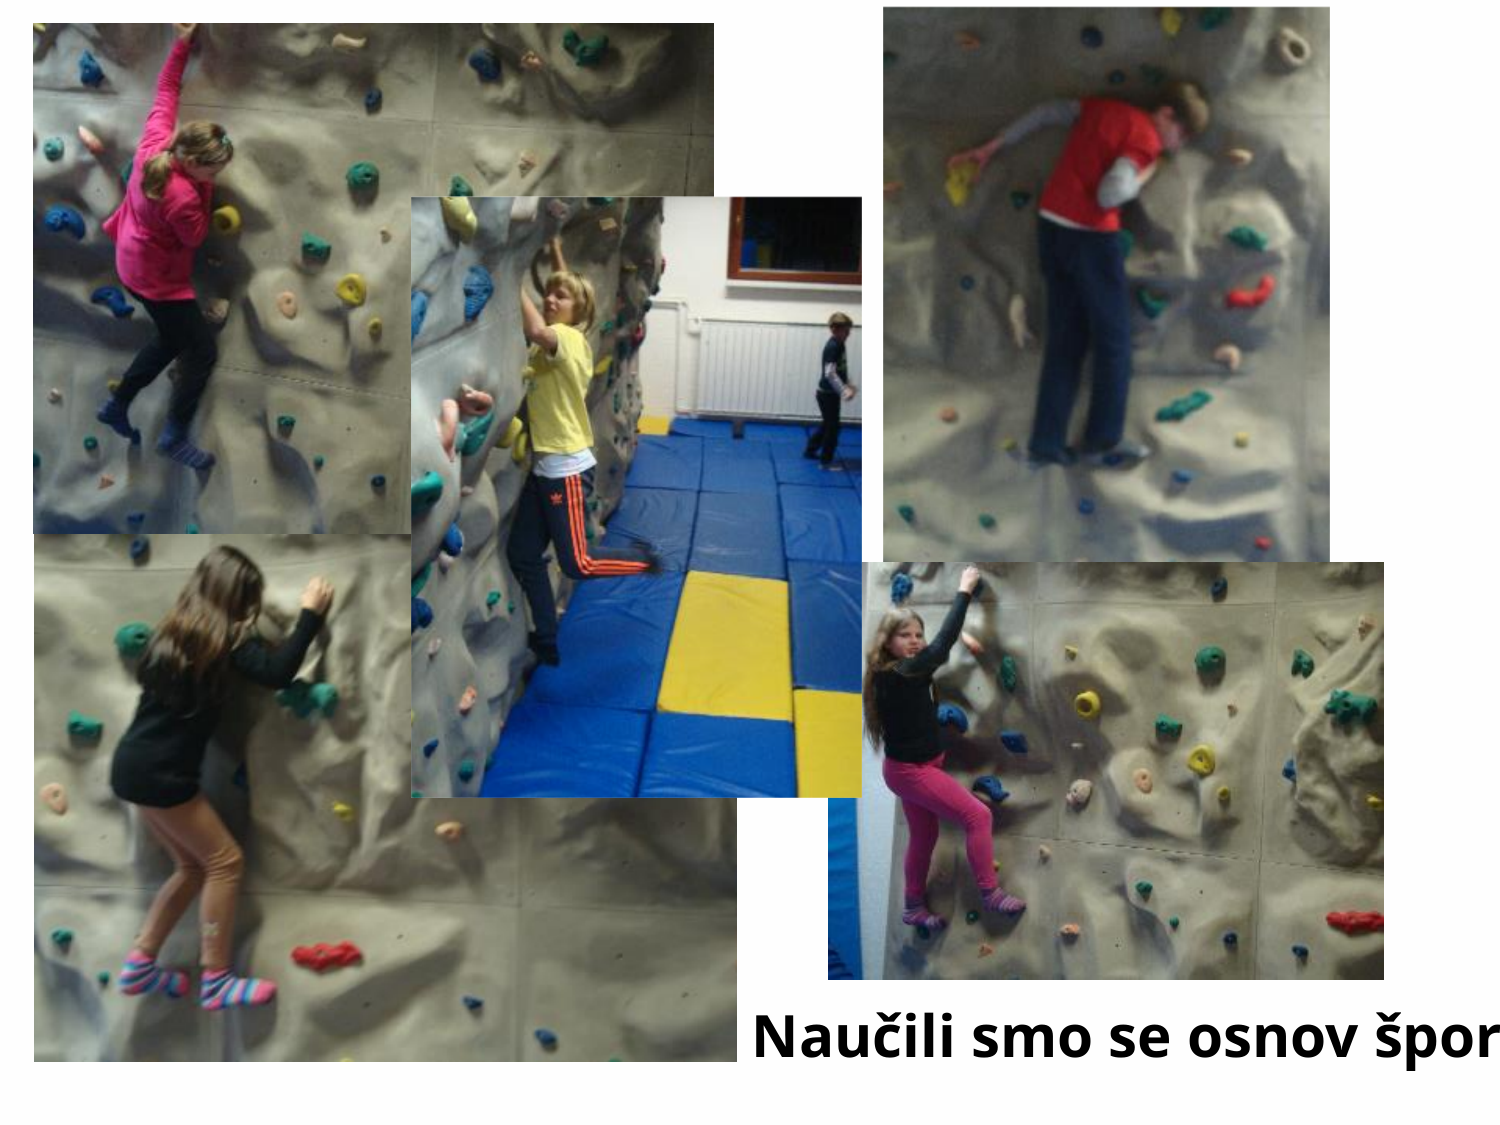

Naučili smo se osnov športnega plezanja …